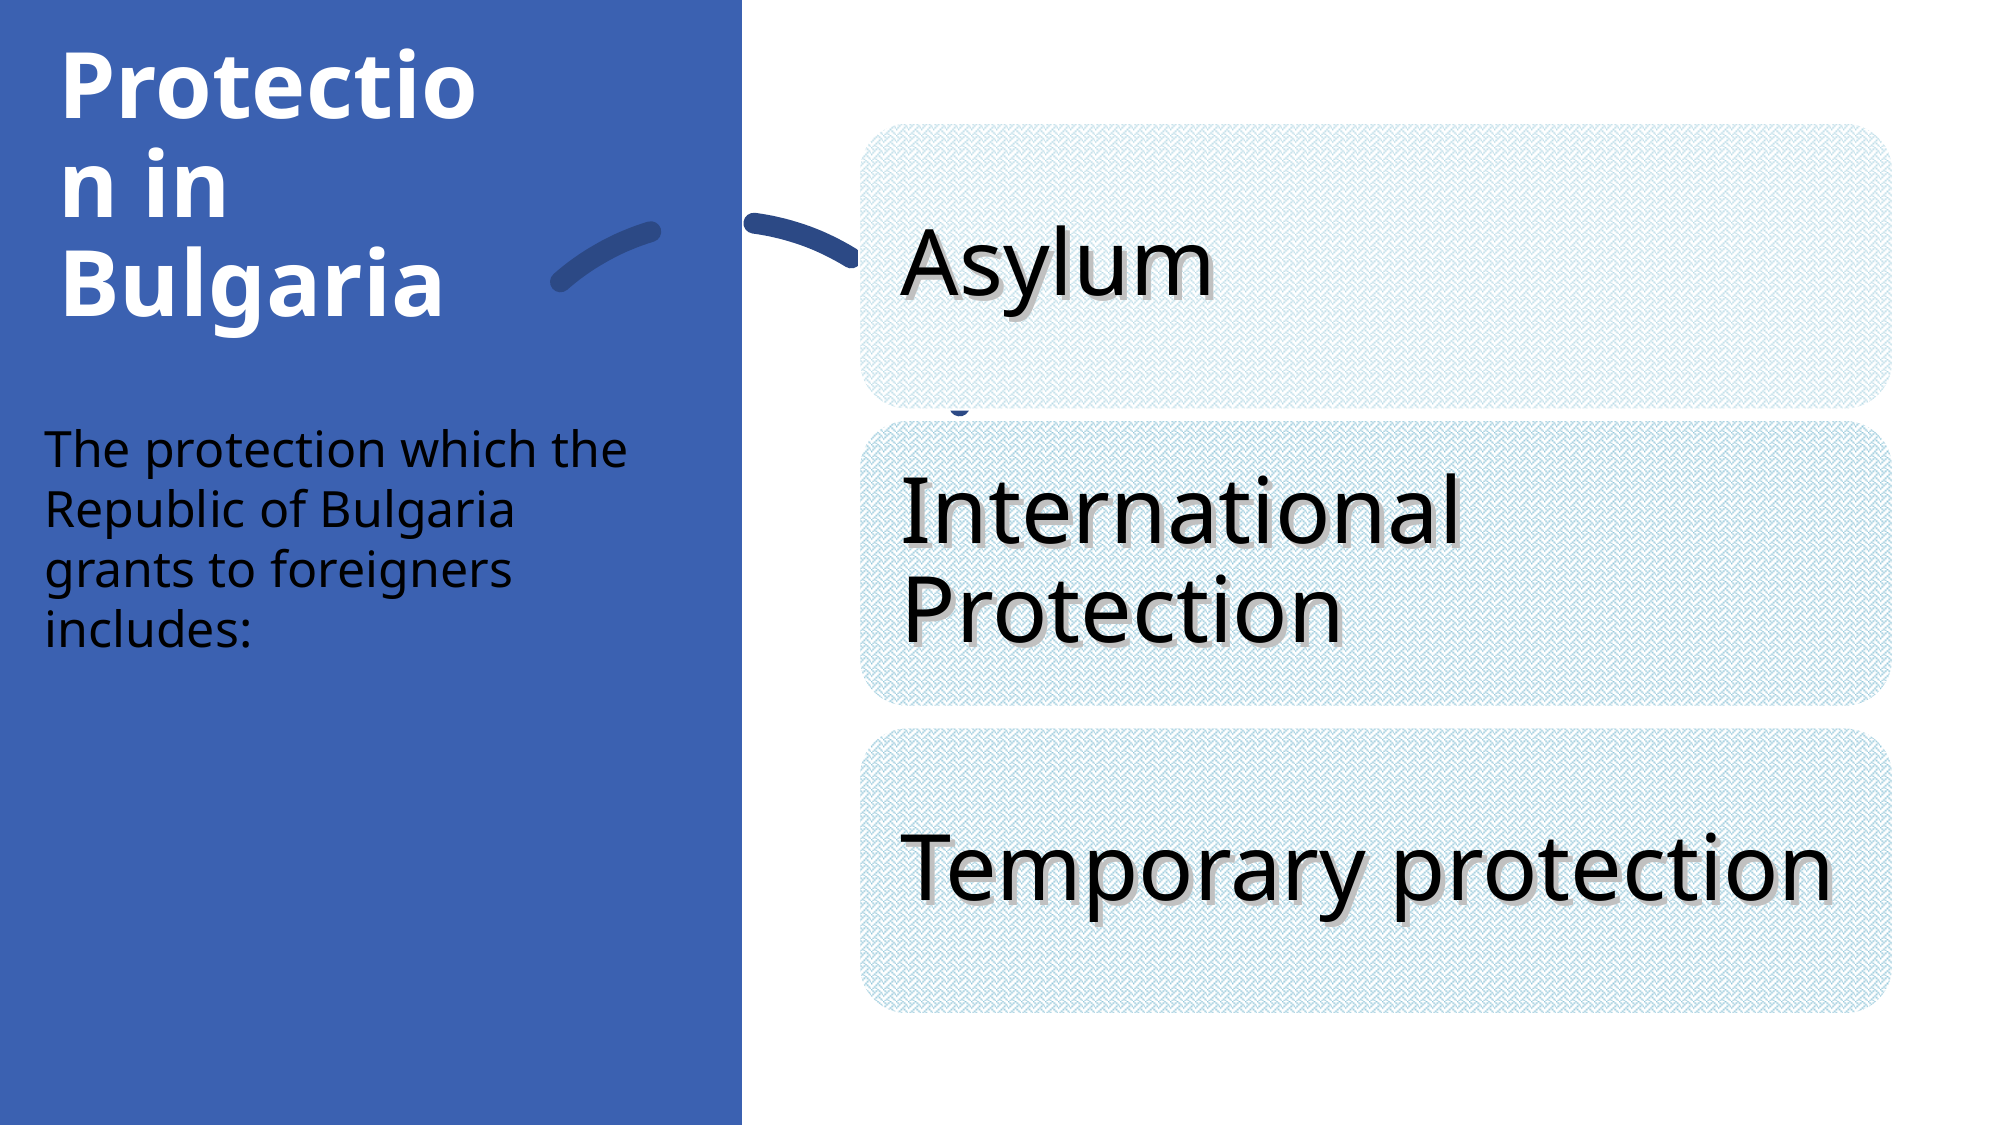

Protection in Bulgaria
Asylum
International Protection
Temporary protection
The protection which the Republic оf Bulgaria grants to foreigners includes: